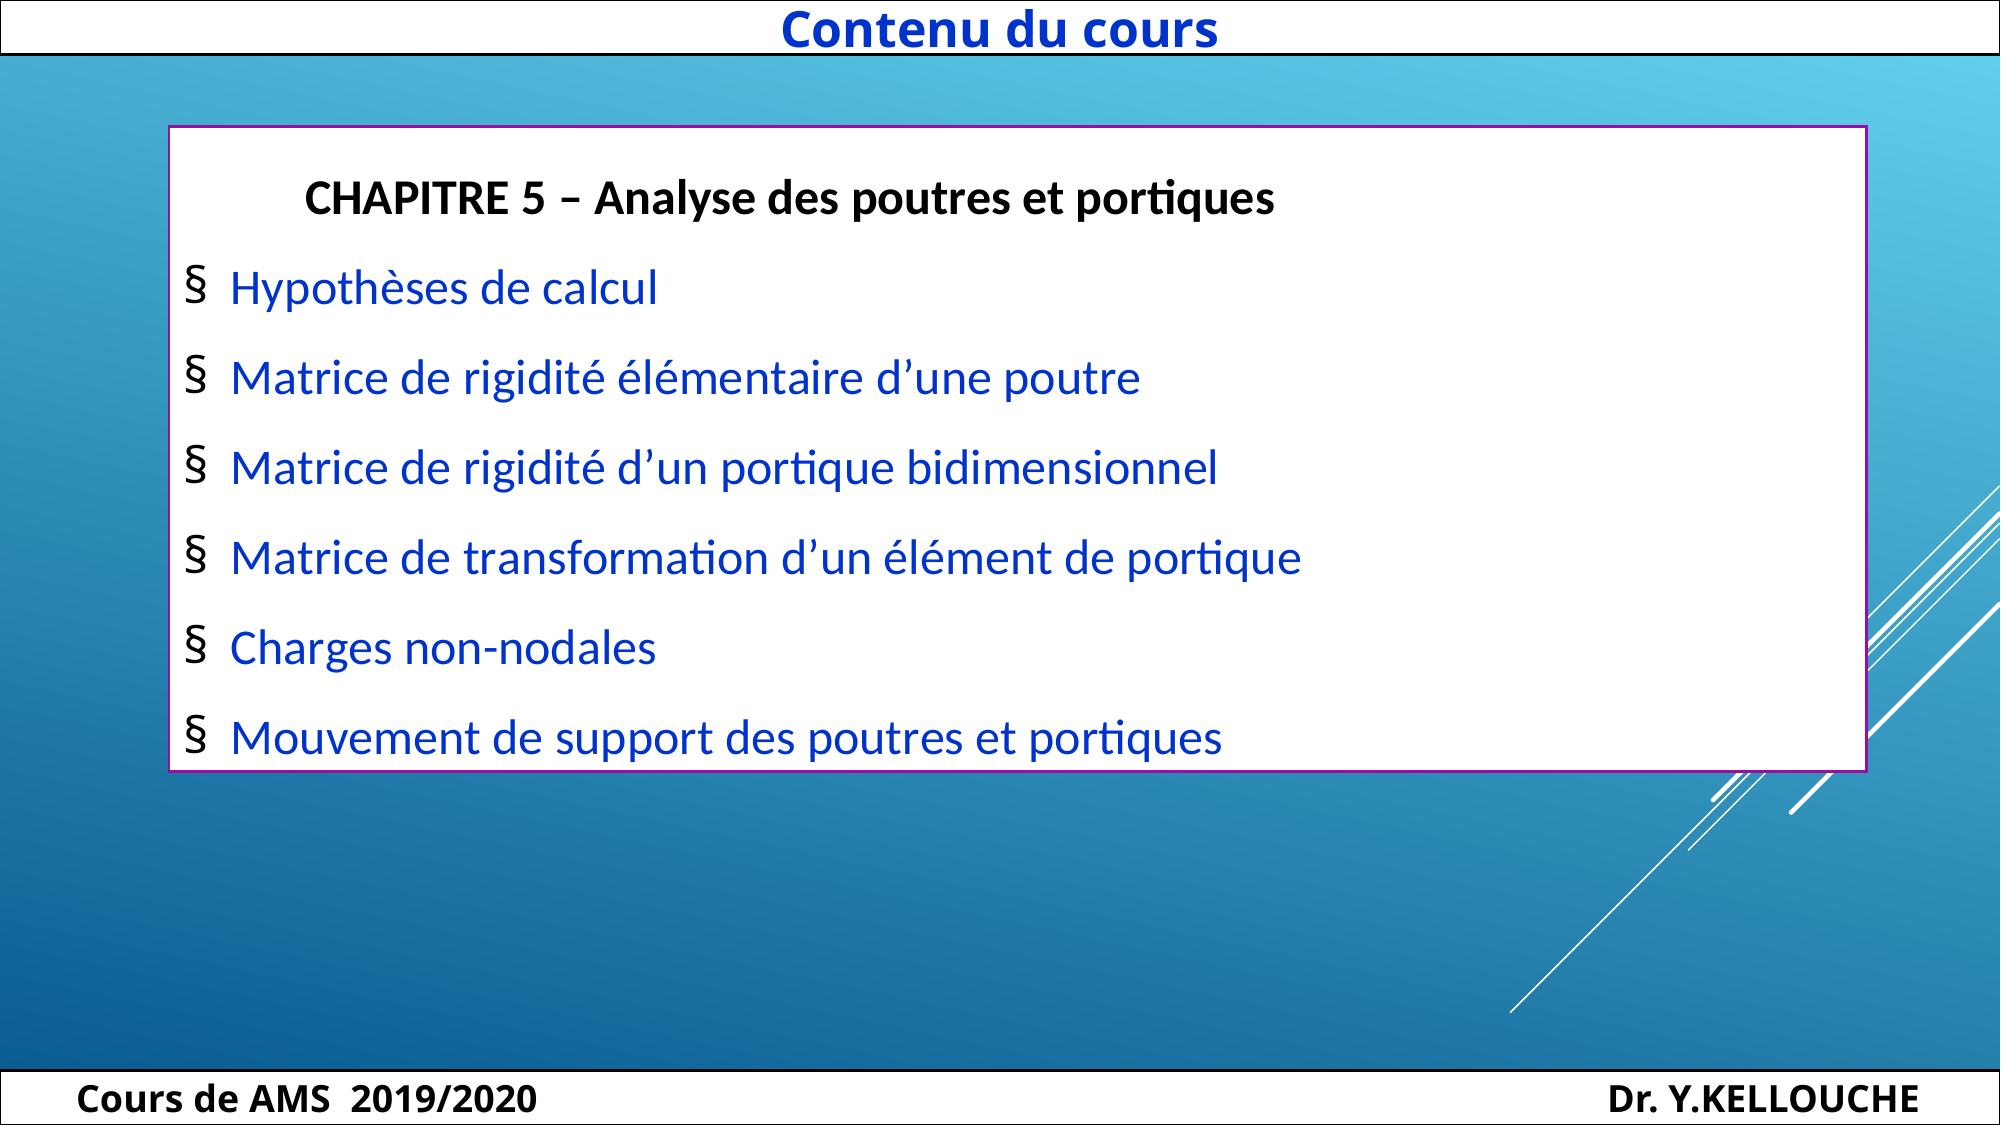

Contenu du cours
CHAPITRE 5 – Analyse des poutres et portiques
Hypothèses de calcul
Matrice de rigidité élémentaire d’une poutre
Matrice de rigidité d’un portique bidimensionnel
Matrice de transformation d’un élément de portique
Charges non-nodales
Mouvement de support des poutres et portiques
Cours de AMS 2019/2020 Dr. Y.KELLOUCHE